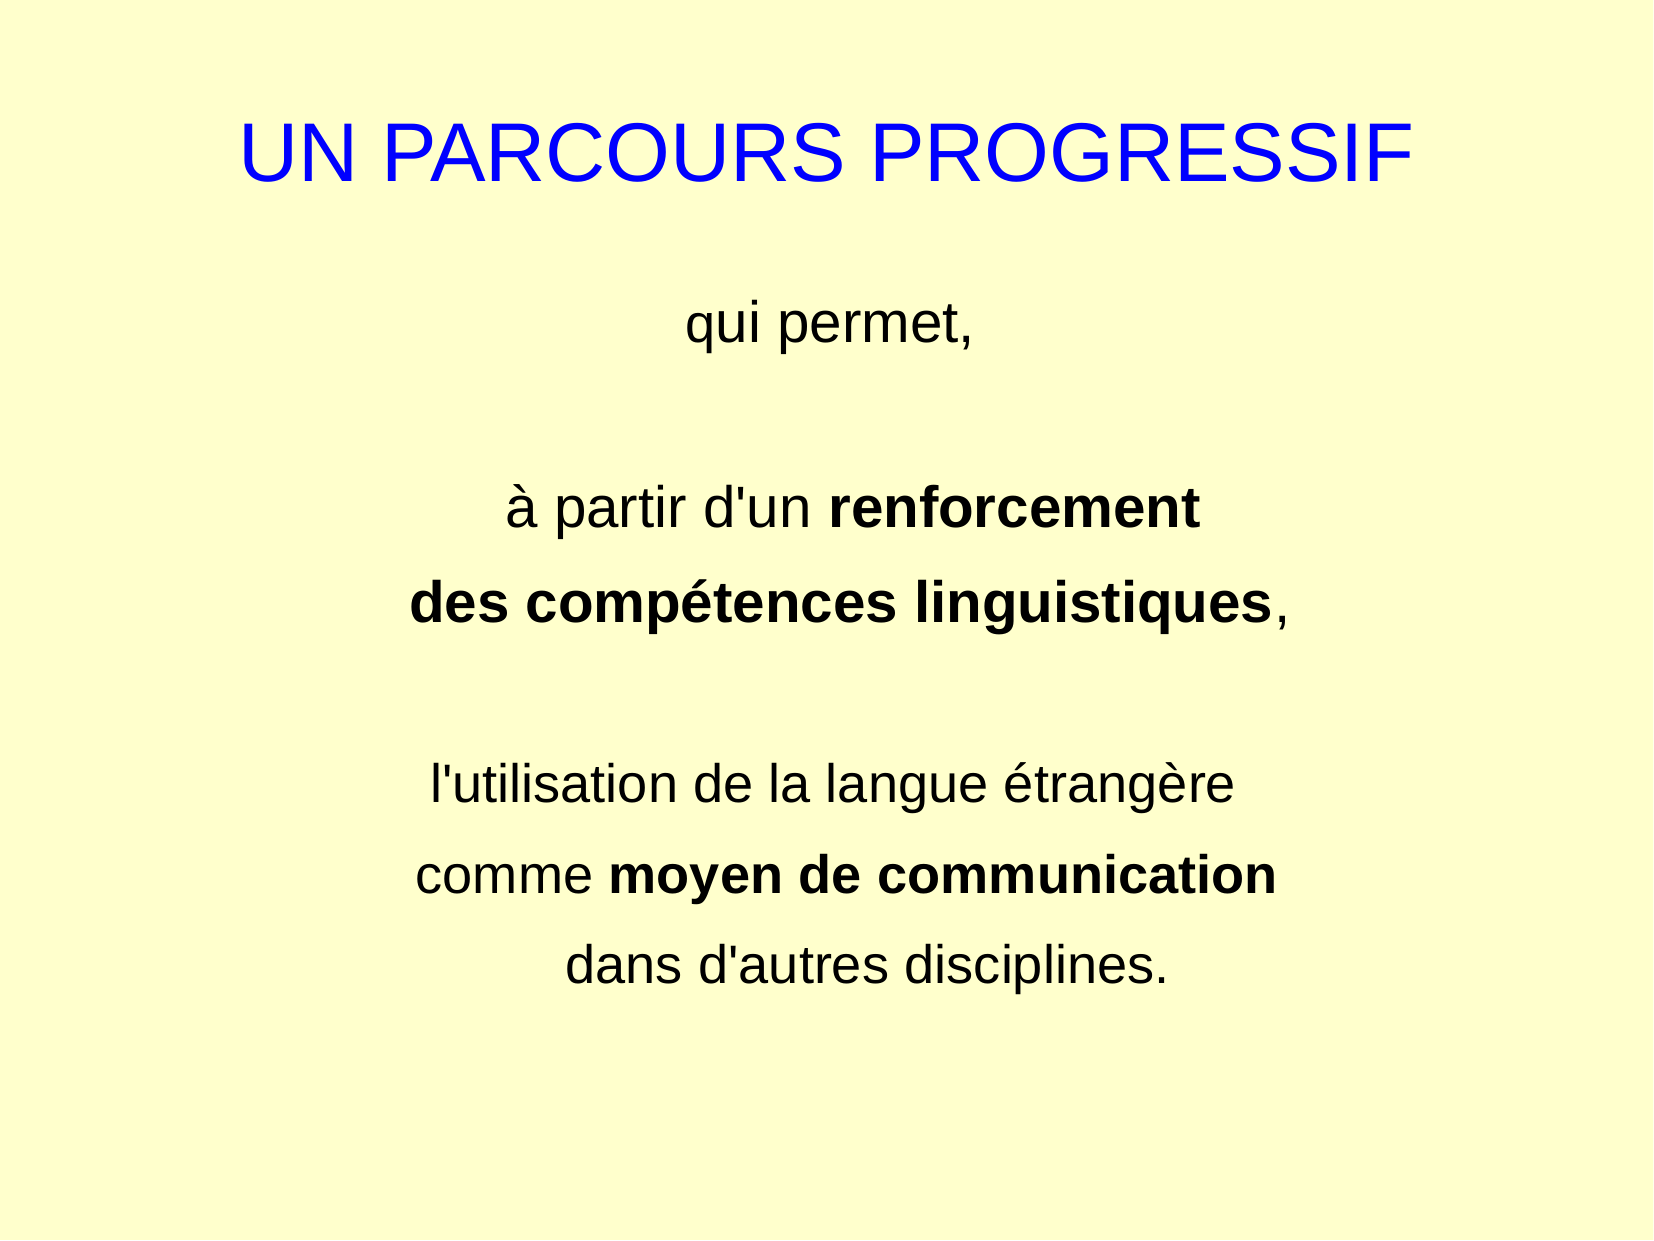

# UN PARCOURS PROGRESSIF
 qui permet,
 à partir d'un renforcement
 des compétences linguistiques,
 l'utilisation de la langue étrangère
 comme moyen de communication
 dans d'autres disciplines.